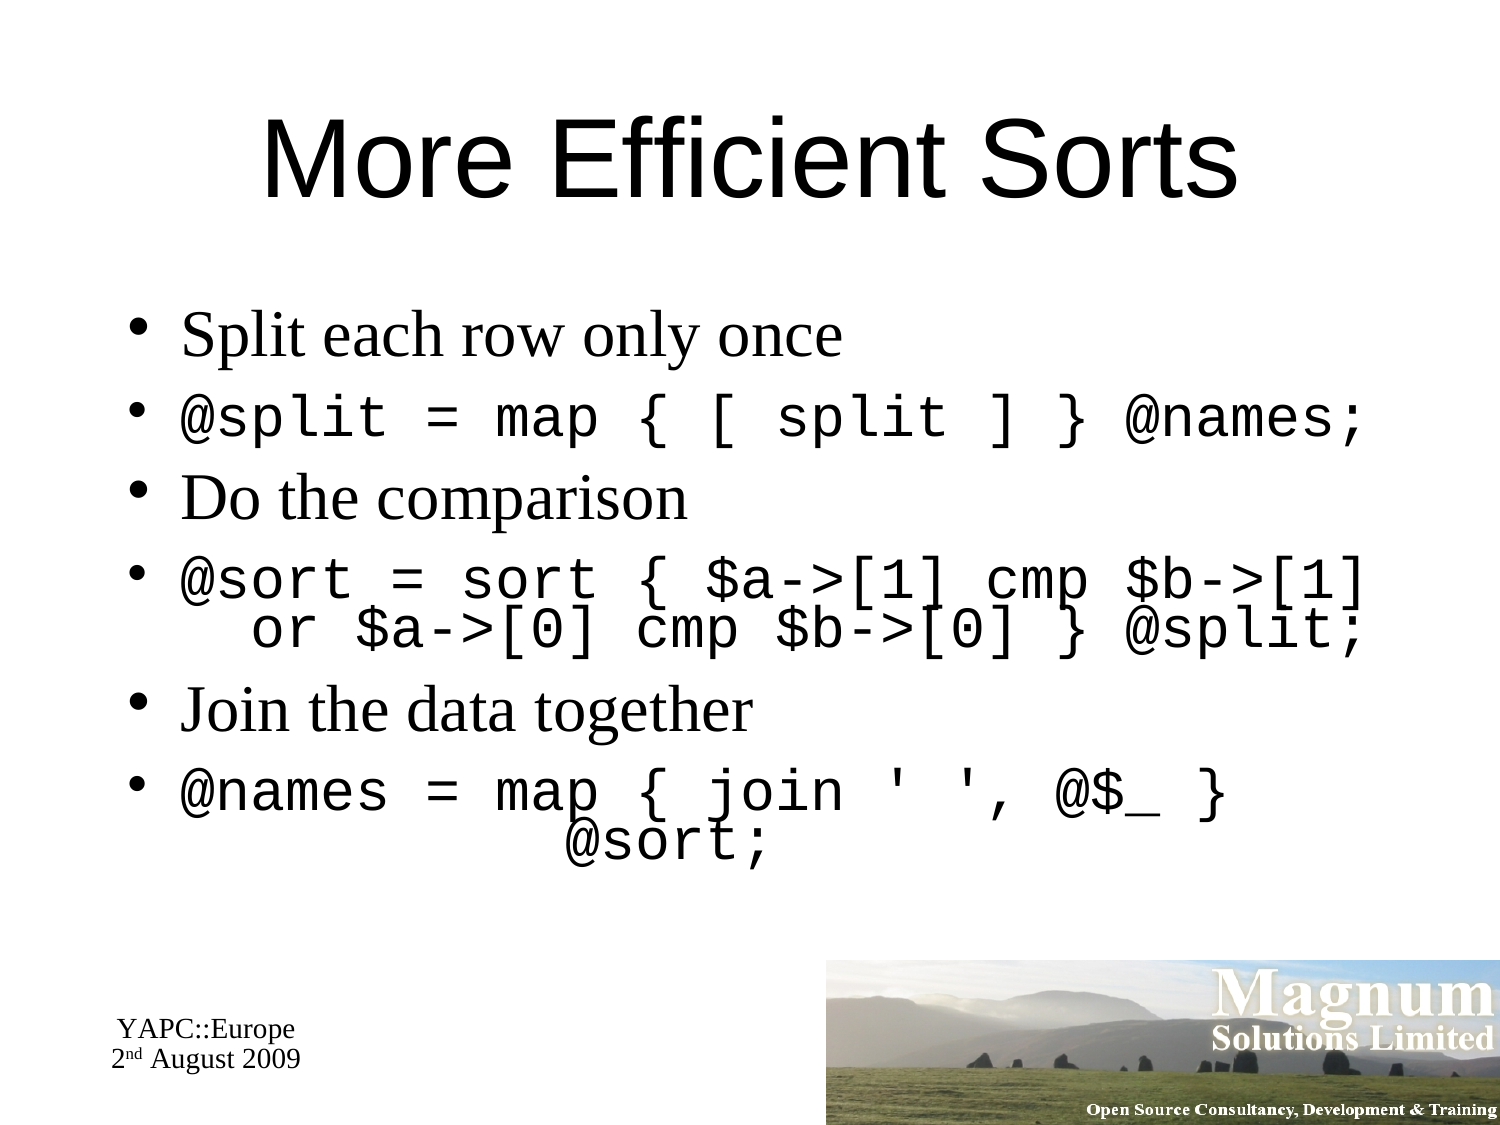

# More Efficient Sorts
Split each row only once
@split = map { [ split ] } @names;
Do the comparison
@sort = sort { $a->[1] cmp $b->[1]
 or $a->[0] cmp $b->[0] } @split;
Join the data together
@names = map { join ' ', @$_ }
 @sort;
53